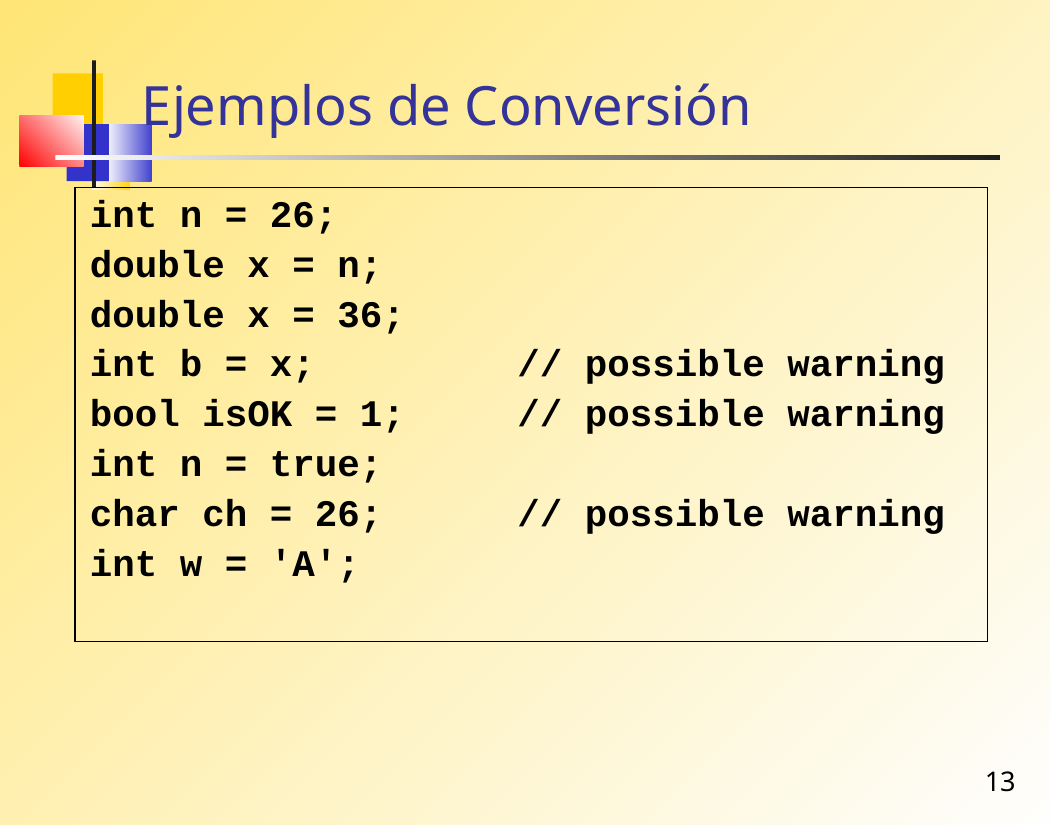

# Ejemplos de Conversión
int n = 26;
double x = n;
double x = 36;
int b = x; // possible warning
bool isOK = 1; // possible warning
int n = true;
char ch = 26; // possible warning
int w = 'A';
13